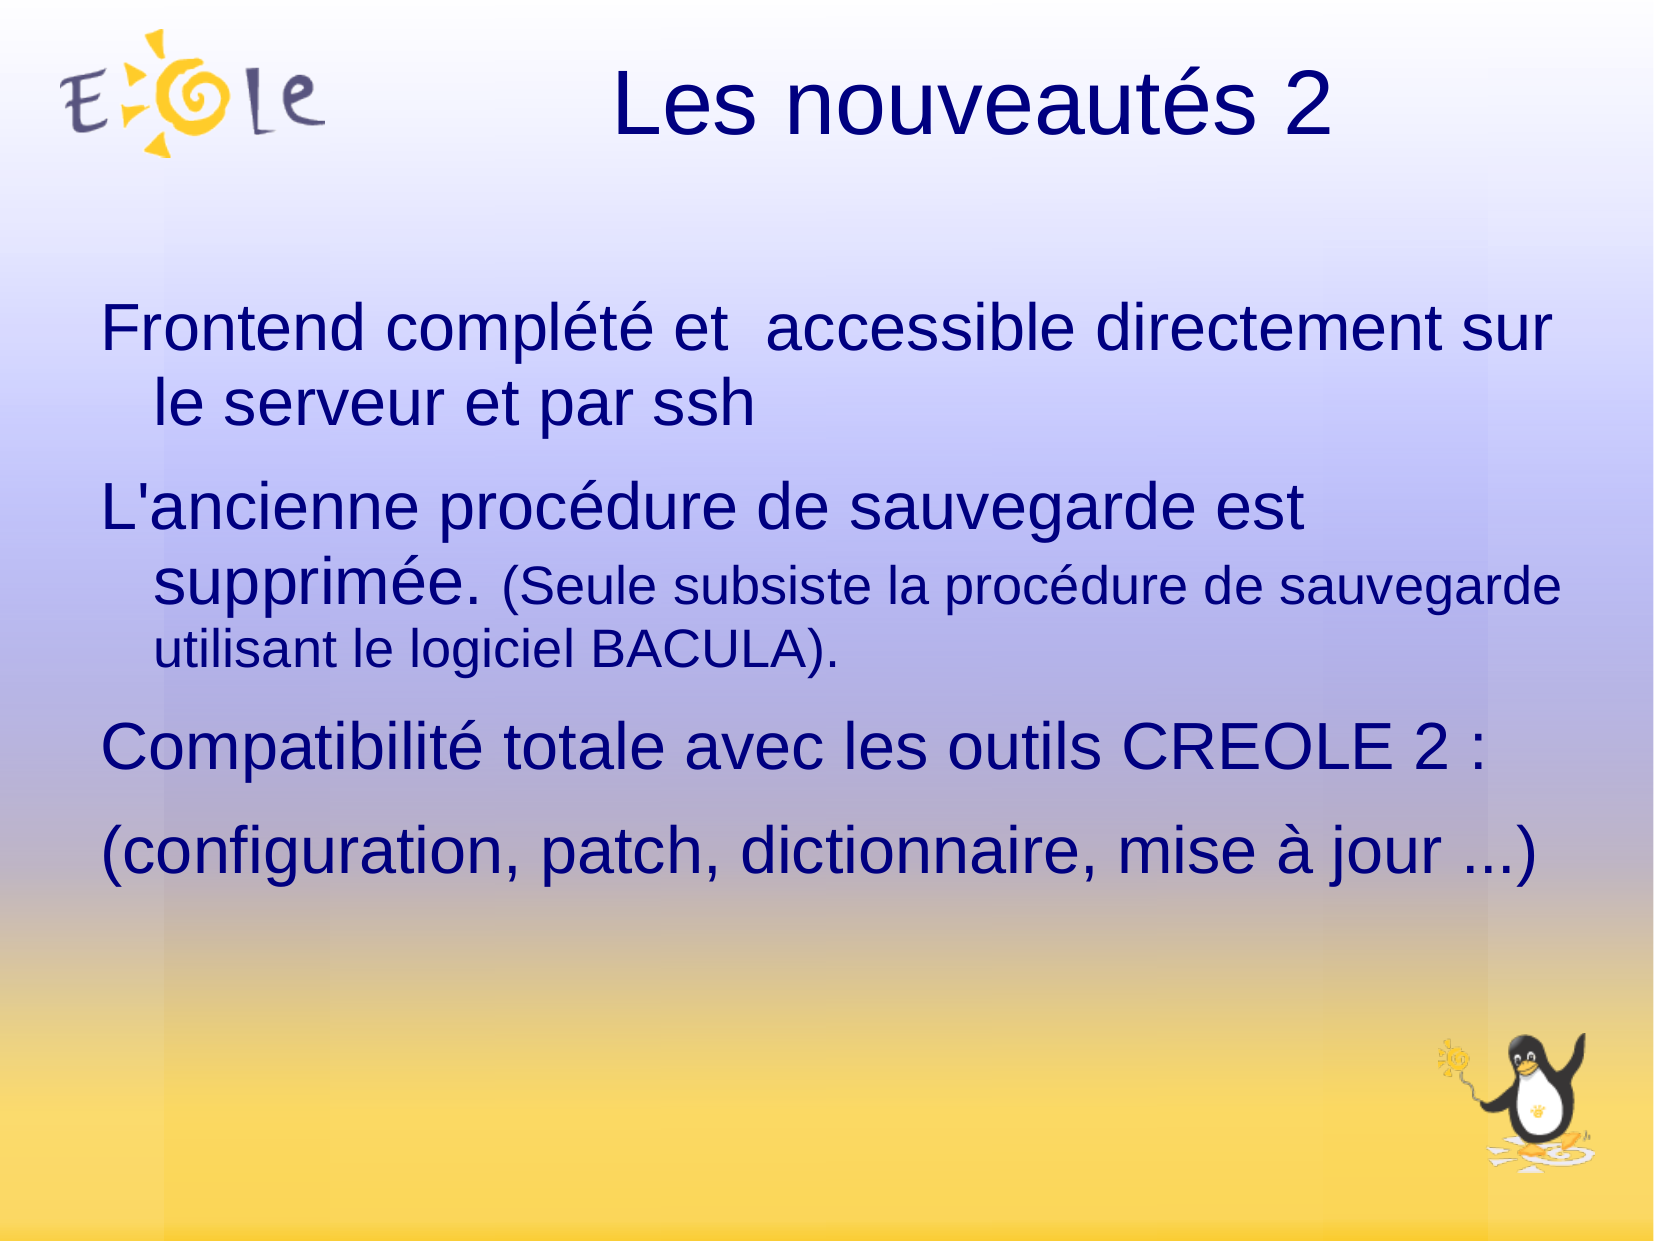

# Les nouveautés 2
Frontend complété et accessible directement sur le serveur et par ssh
L'ancienne procédure de sauvegarde est supprimée. (Seule subsiste la procédure de sauvegarde utilisant le logiciel BACULA).
Compatibilité totale avec les outils CREOLE 2 :
(configuration, patch, dictionnaire, mise à jour ...)